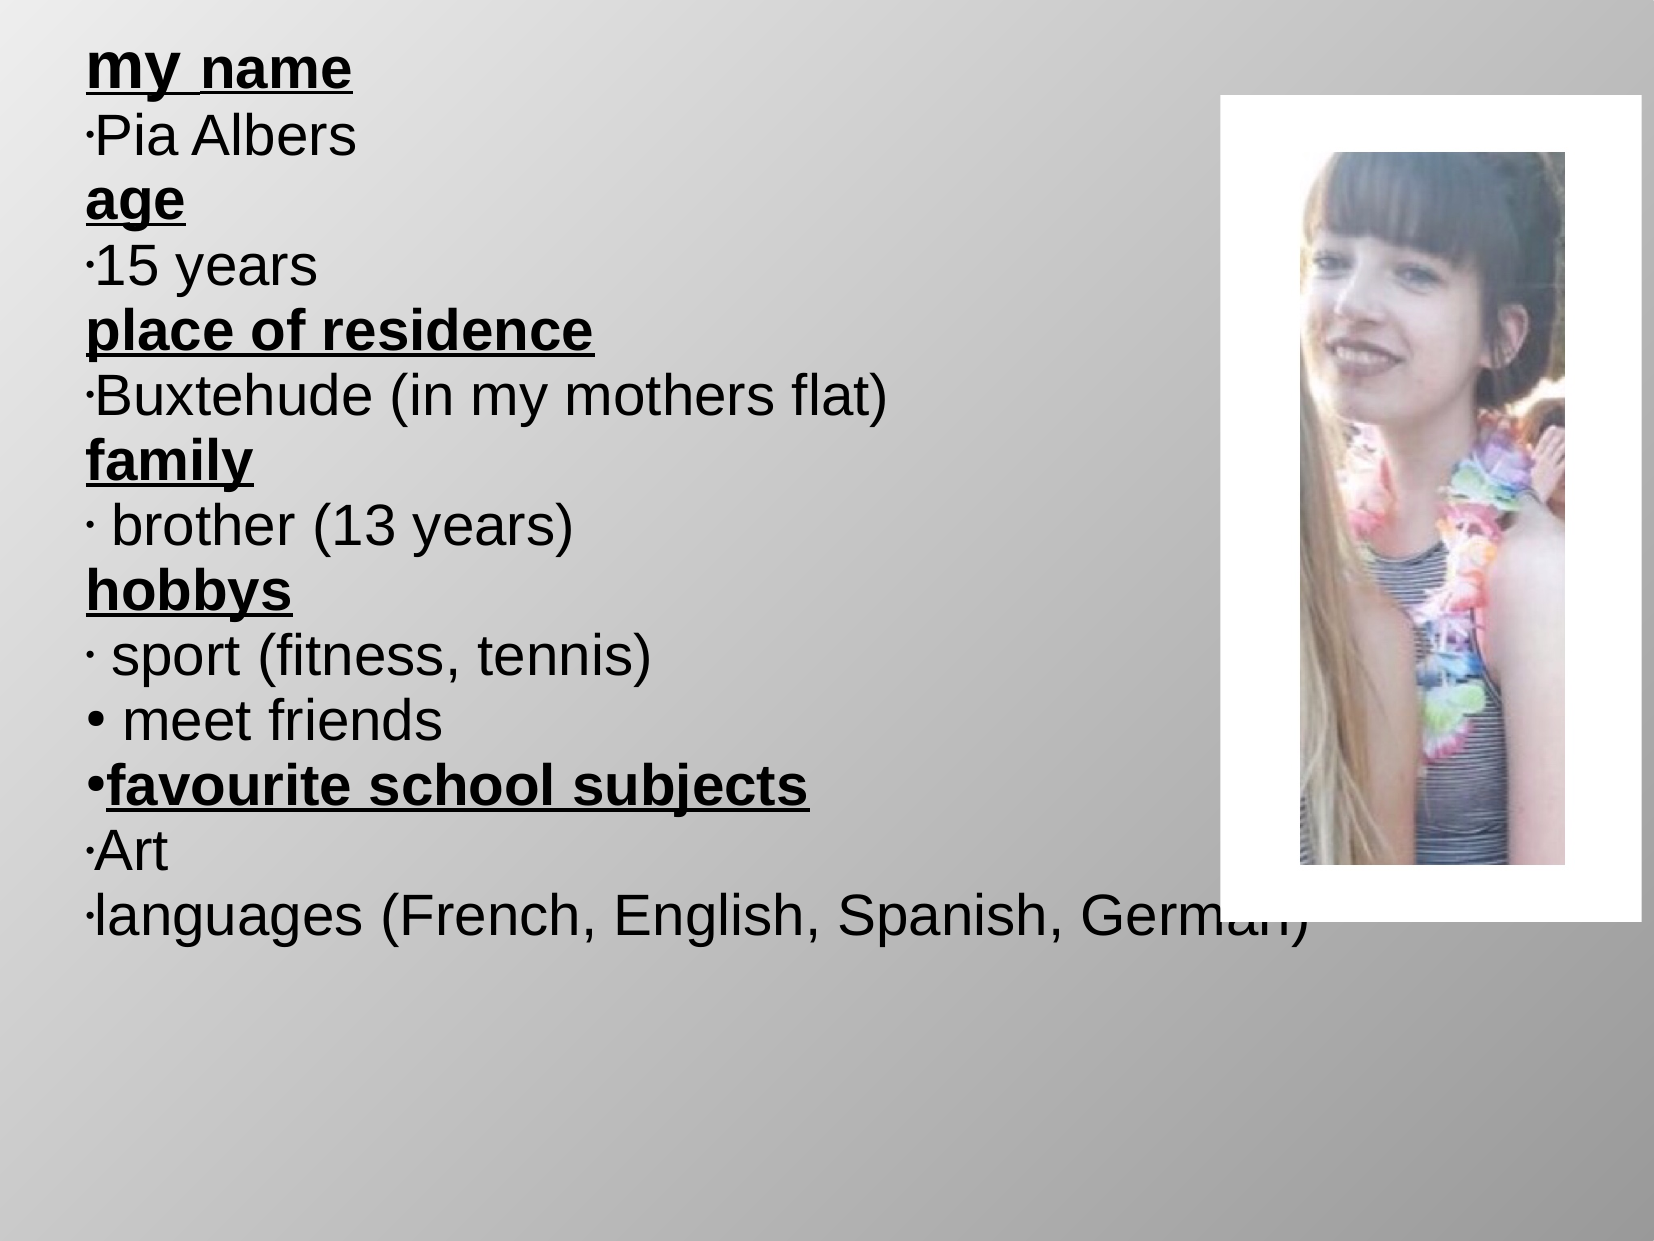

my name
Pia Albers
age
15 years
place of residence
Buxtehude (in my mothers flat)
family
 brother (13 years)
hobbys
 sport (fitness, tennis)
 meet friends
favourite school subjects
Art
languages (French, English, Spanish, German)
#